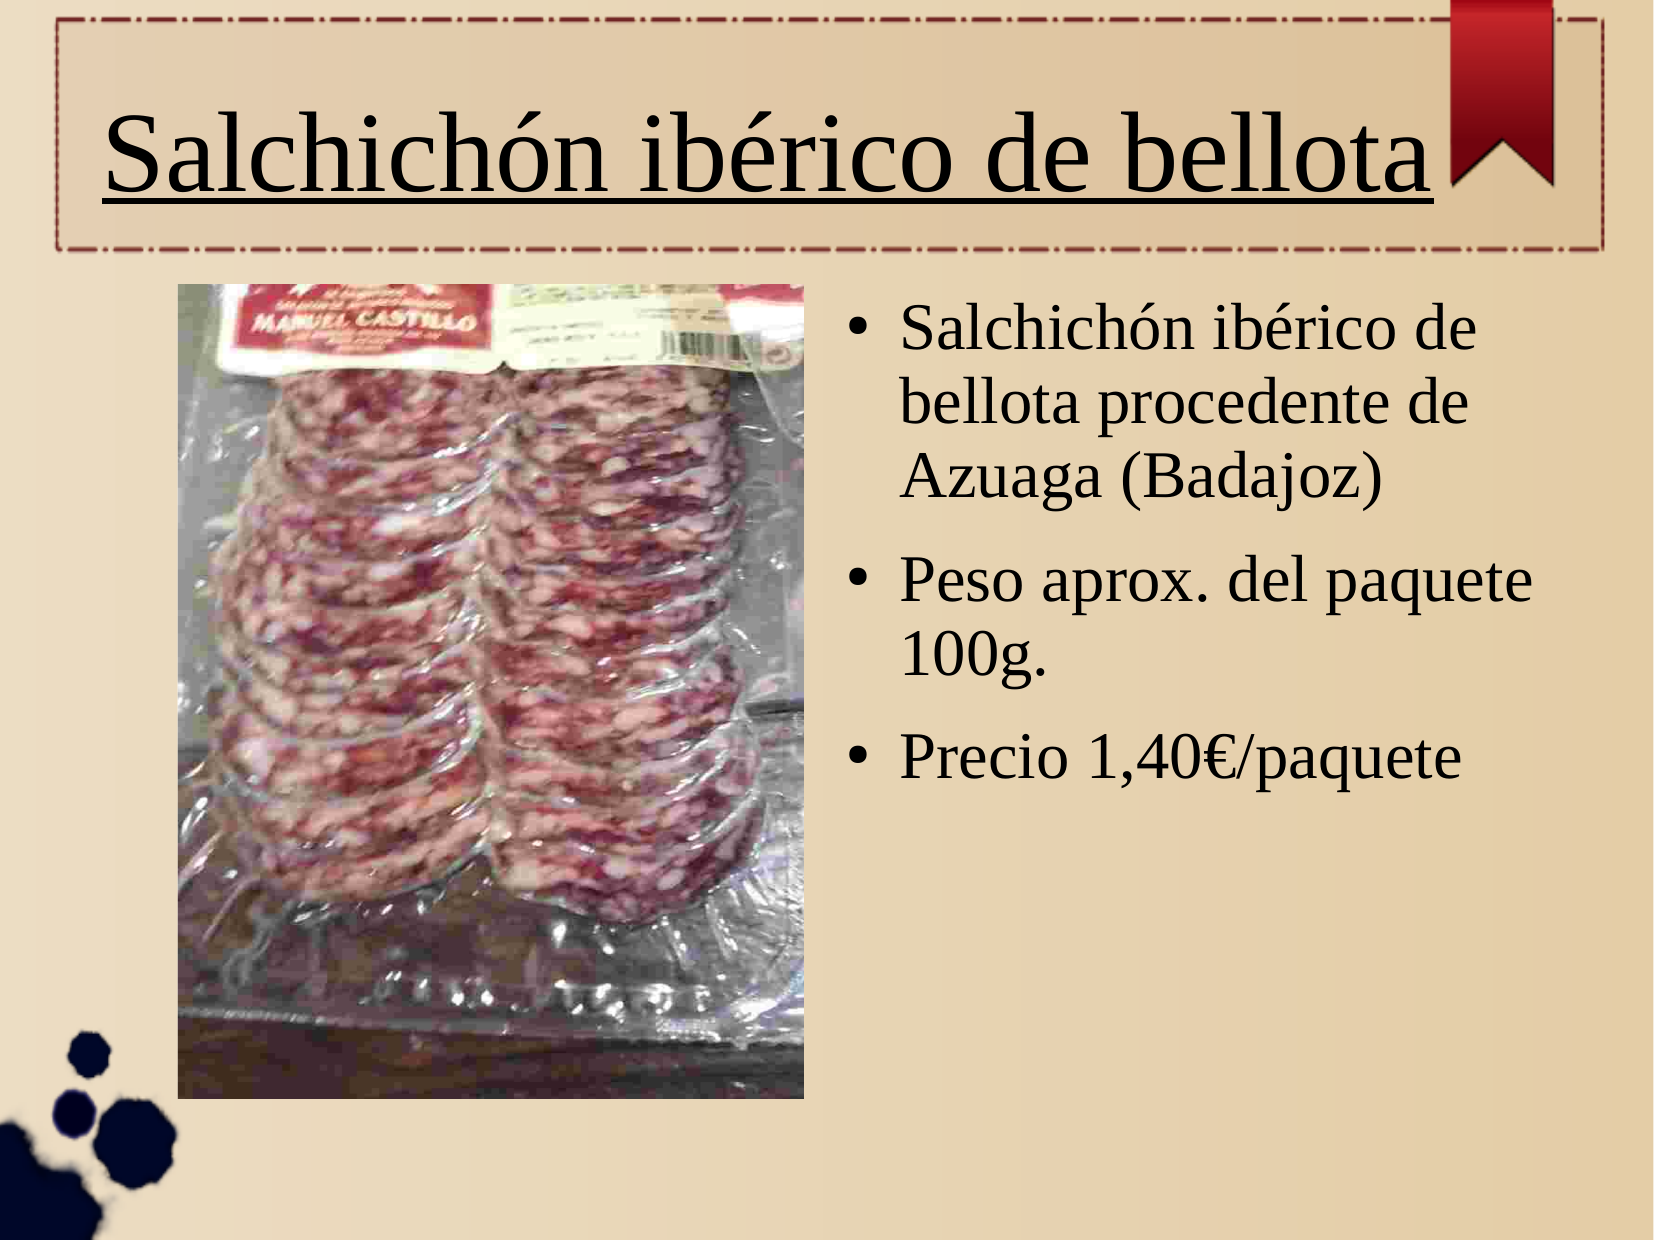

# Salchichón ibérico de bellota
Salchichón ibérico de bellota procedente de Azuaga (Badajoz)
Peso aprox. del paquete 100g.
Precio 1,40€/paquete